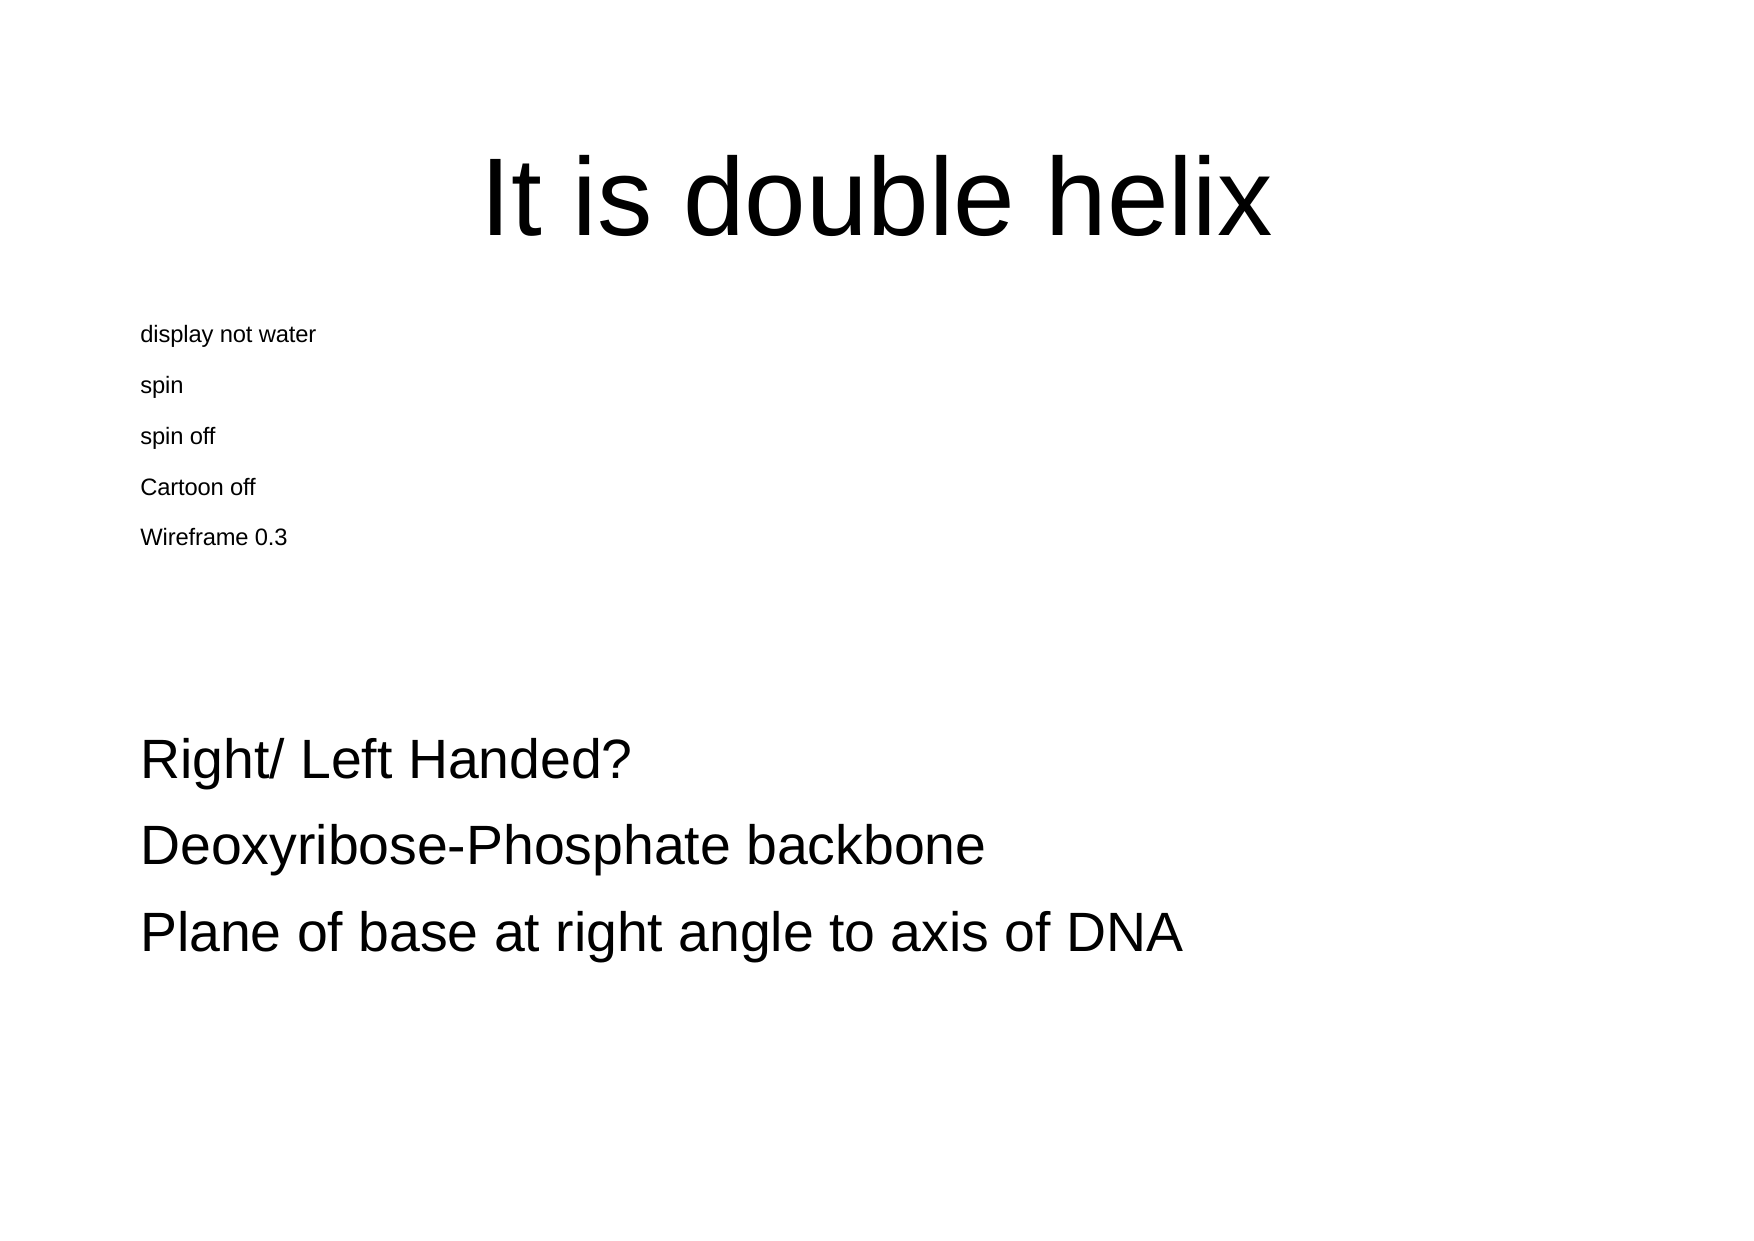

# It is double helix
display not water
spin
spin off
Cartoon off
Wireframe 0.3
Right/ Left Handed?
Deoxyribose-Phosphate backbone
Plane of base at right angle to axis of DNA